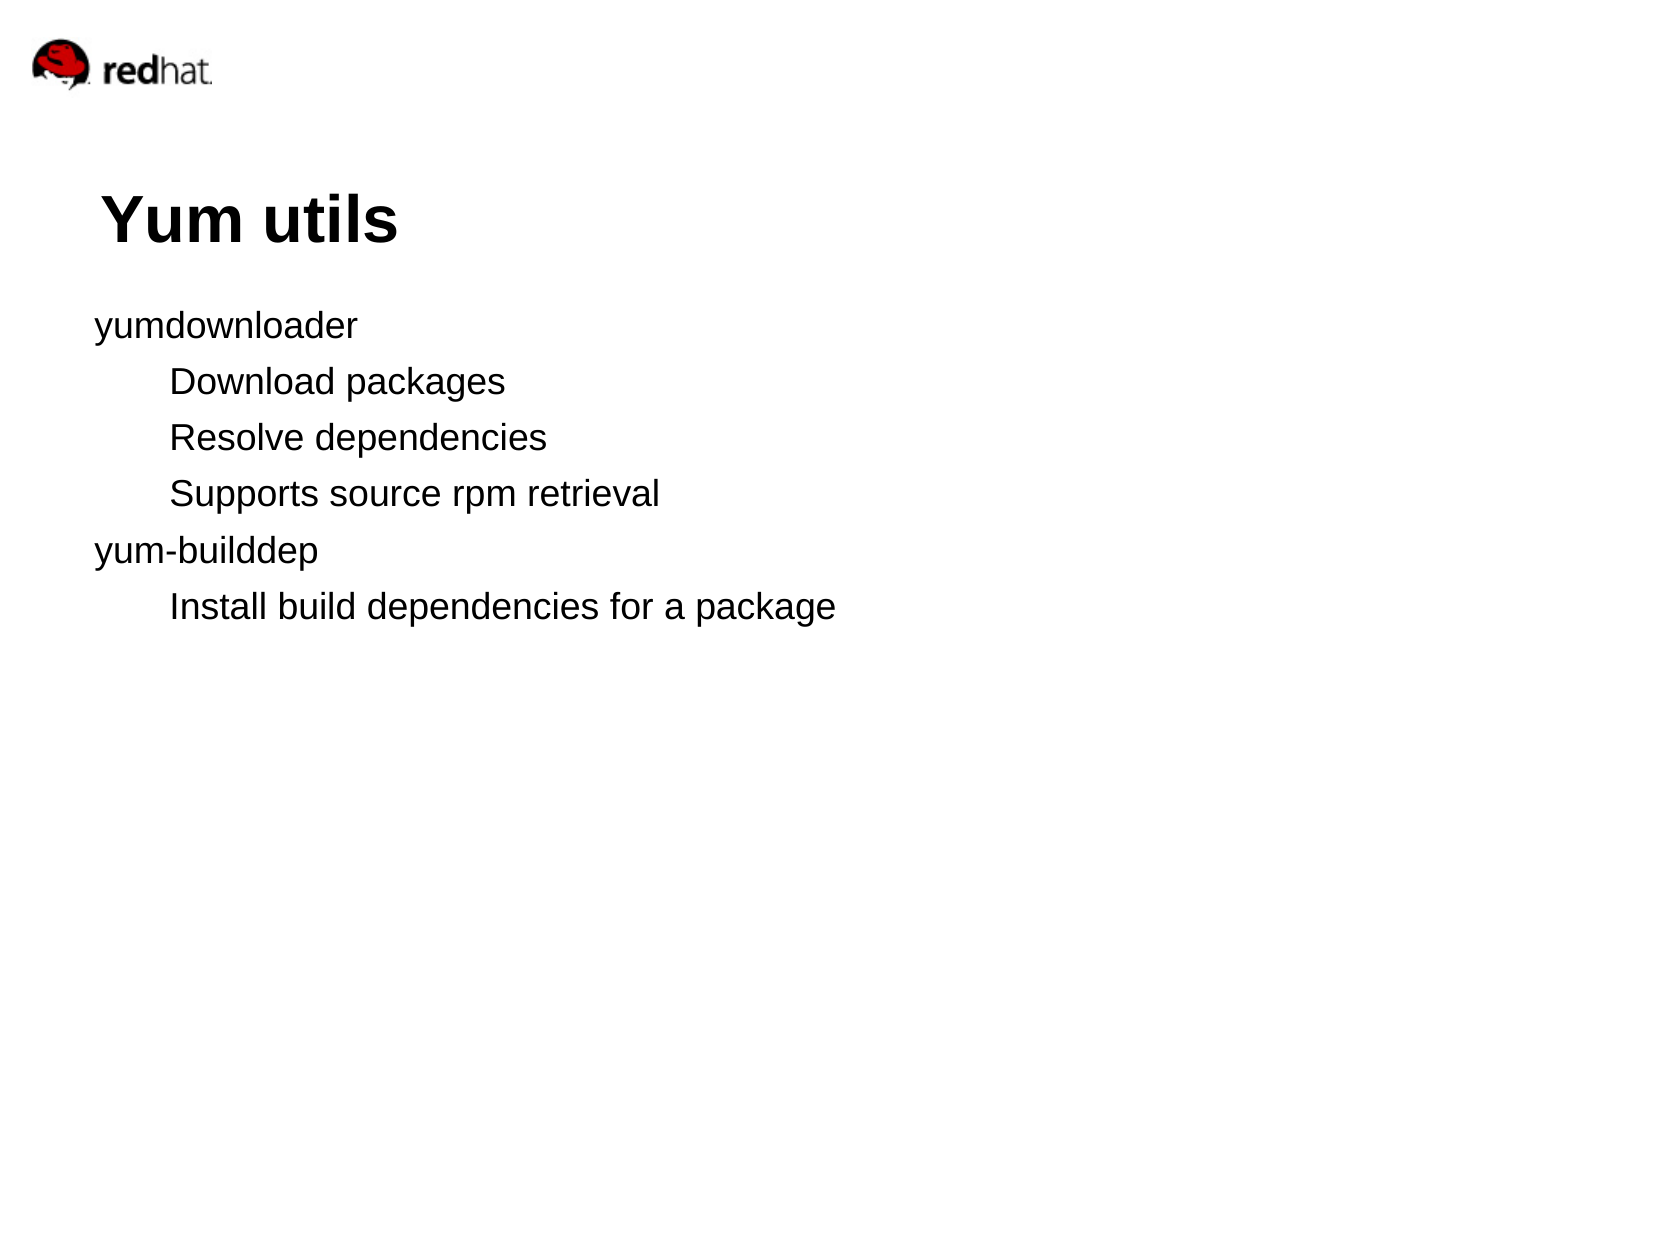

# Yum utils
yumdownloader
Download packages
Resolve dependencies
Supports source rpm retrieval
yum-builddep
Install build dependencies for a package